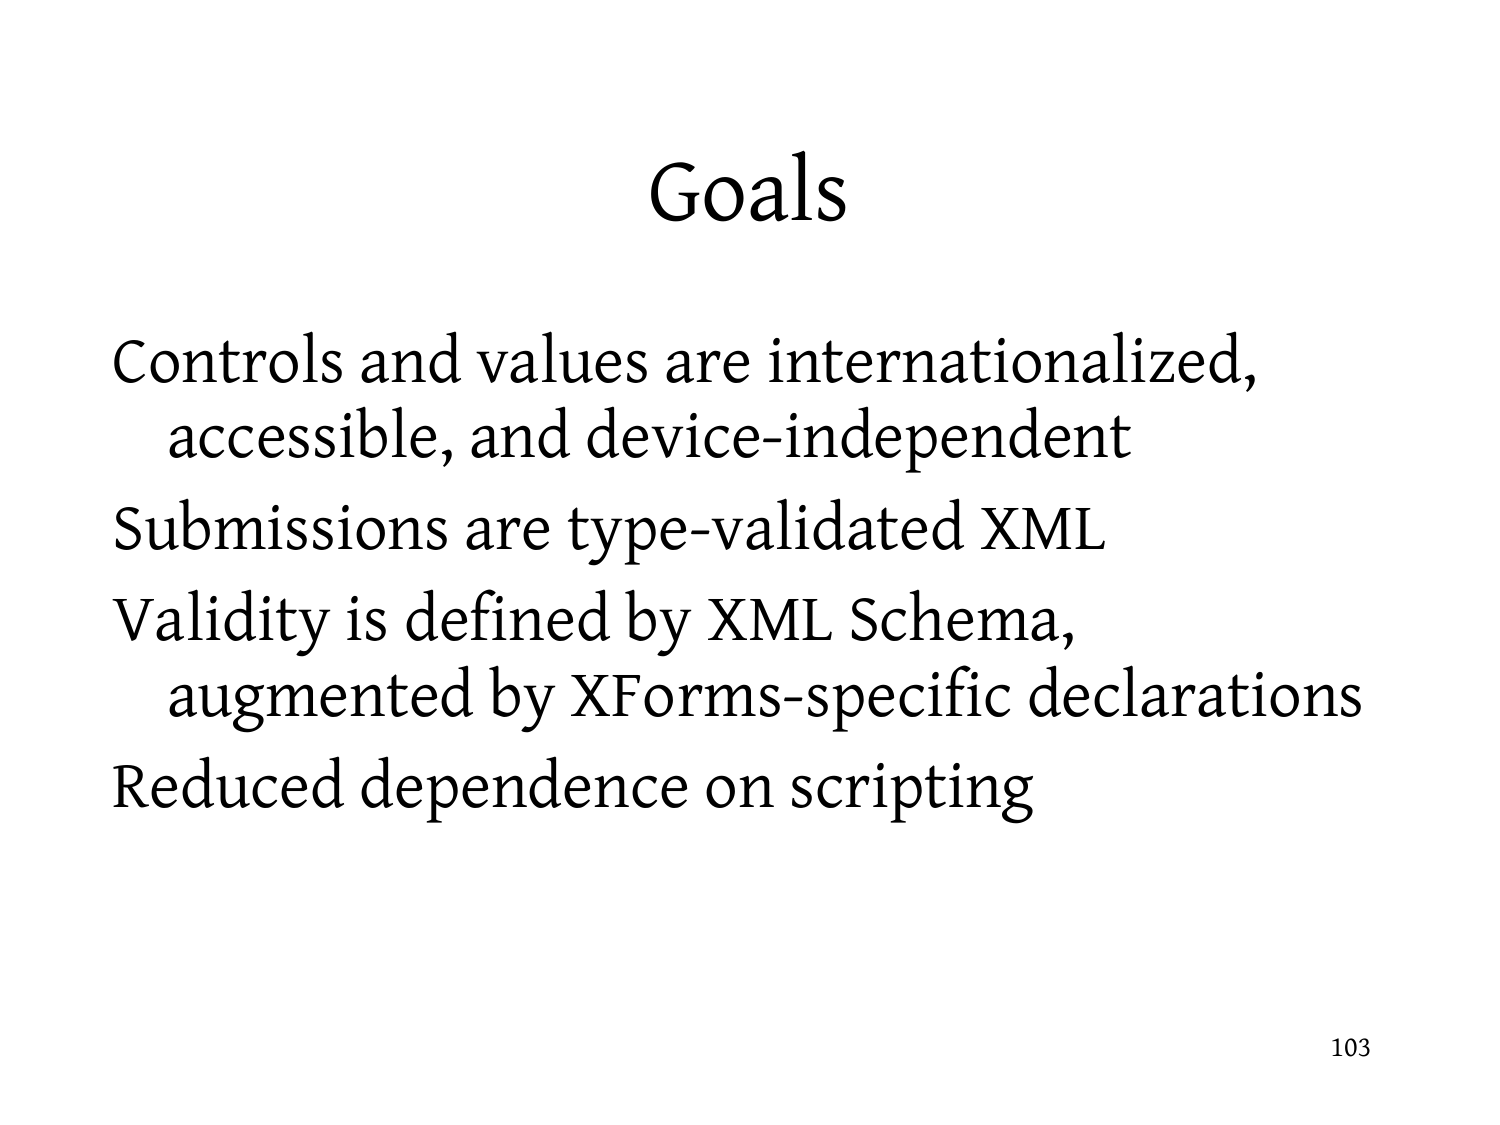

# Goals
Controls and values are internationalized, accessible, and device-independent
Submissions are type-validated XML
Validity is defined by XML Schema, augmented by XForms-specific declarations
Reduced dependence on scripting